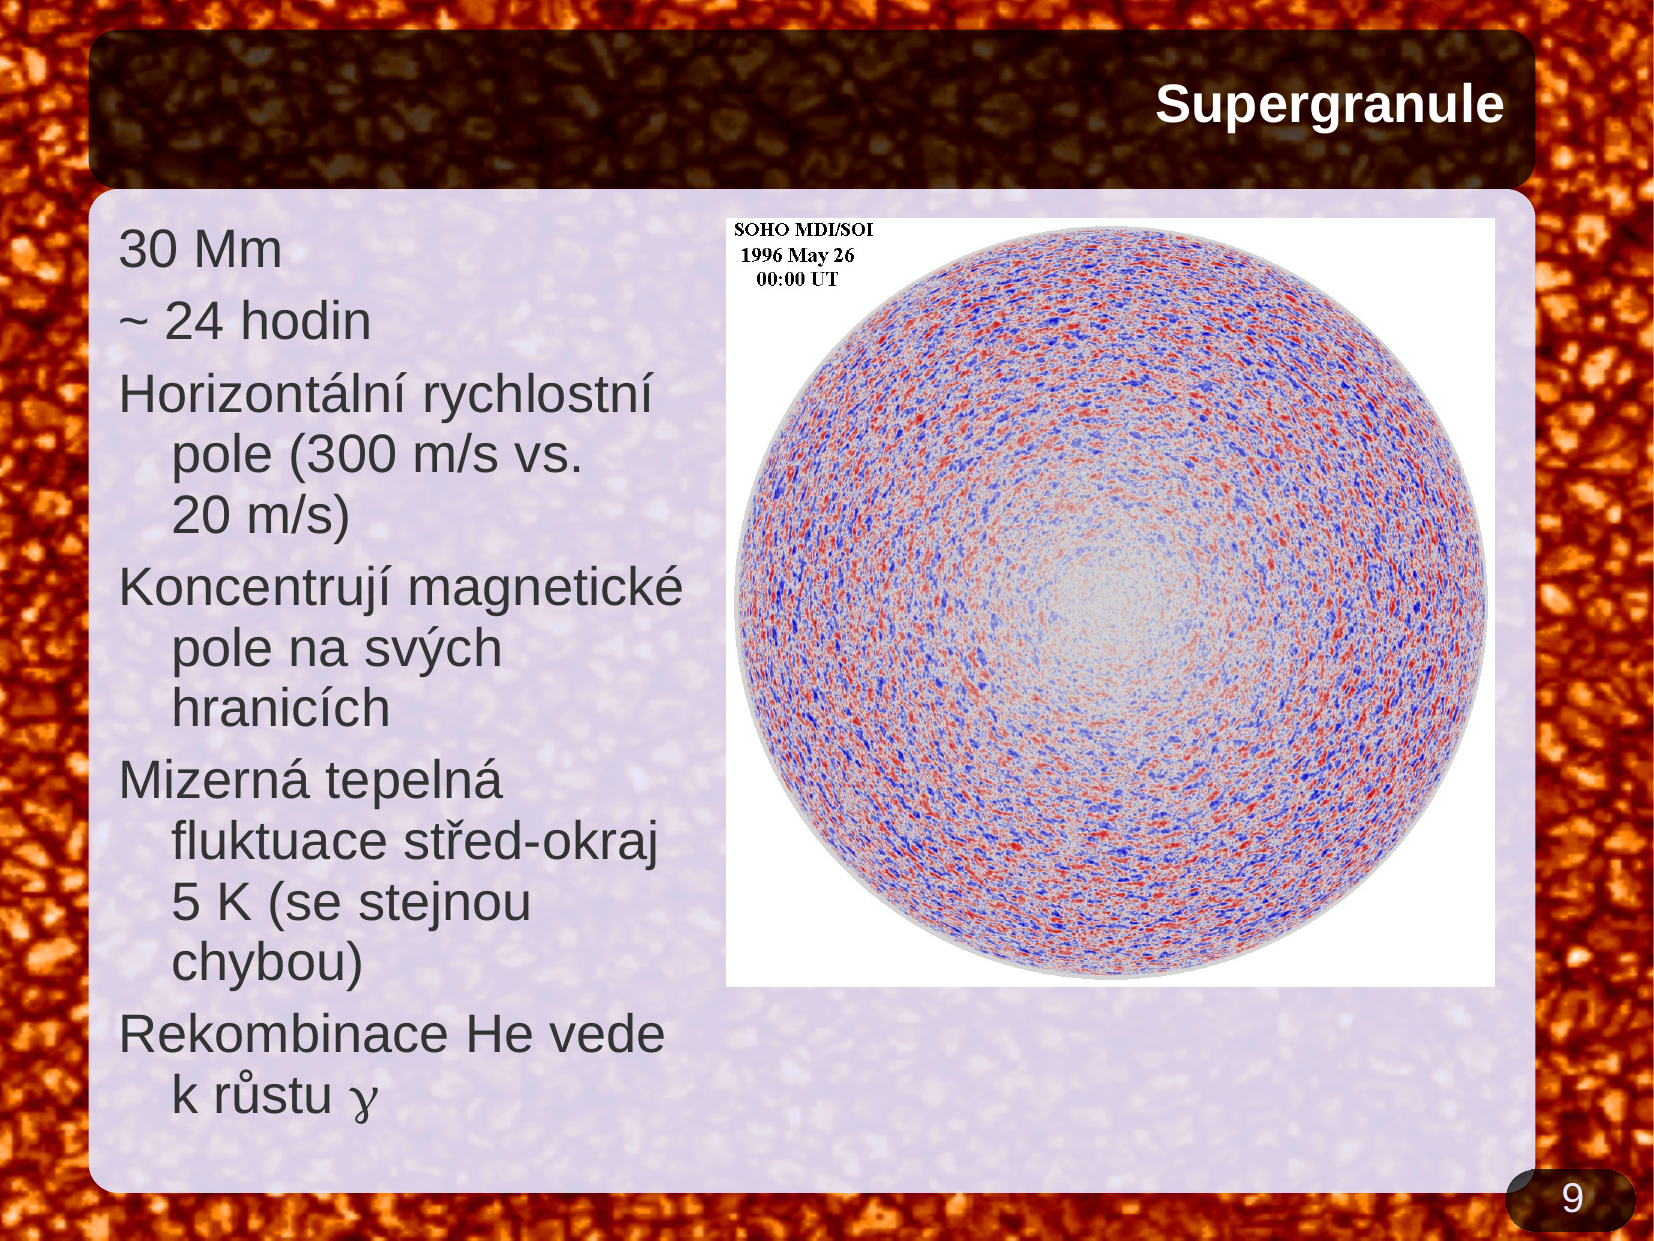

# Supergranule
30 Mm
~ 24 hodin
Horizontální rychlostní pole (300 m/s vs. 20 m/s)
Koncentrují magnetické pole na svých hranicích
Mizerná tepelná fluktuace střed-okraj 5 K (se stejnou chybou)
Rekombinace He vede k růstu g